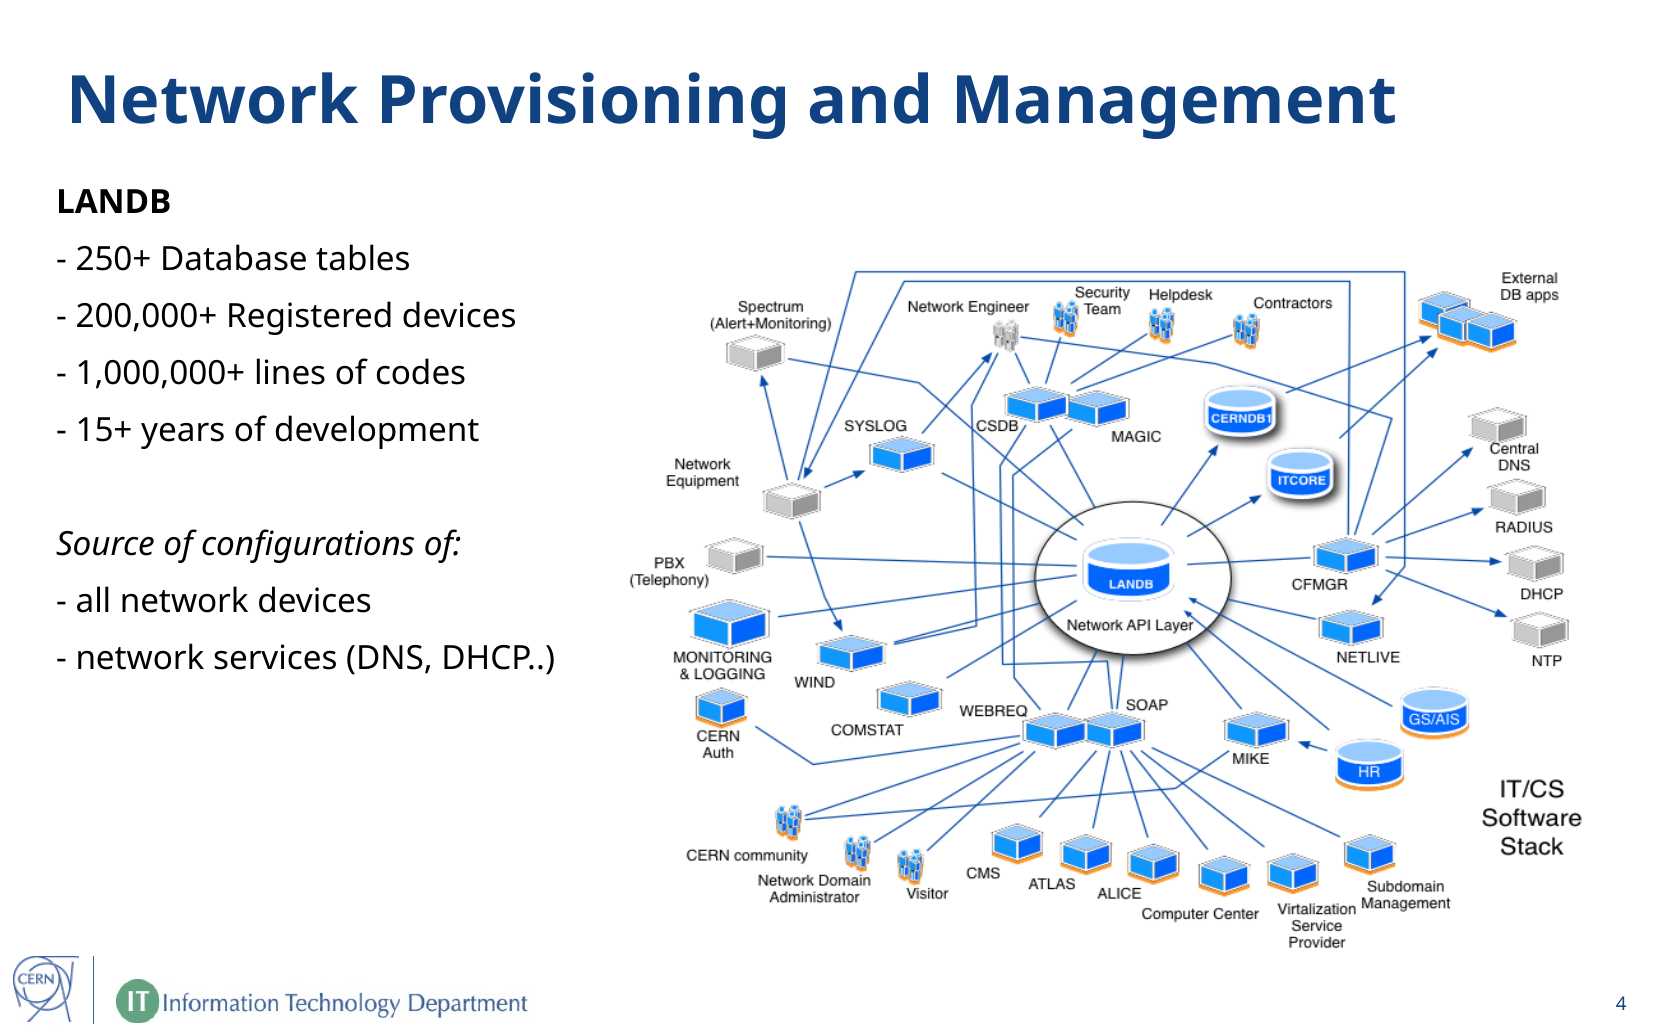

# Network Provisioning and Management
LANDB
- 250+ Database tables
- 200,000+ Registered devices
- 1,000,000+ lines of codes
- 15+ years of development
Source of configurations of:
- all network devices
- network services (DNS, DHCP..)